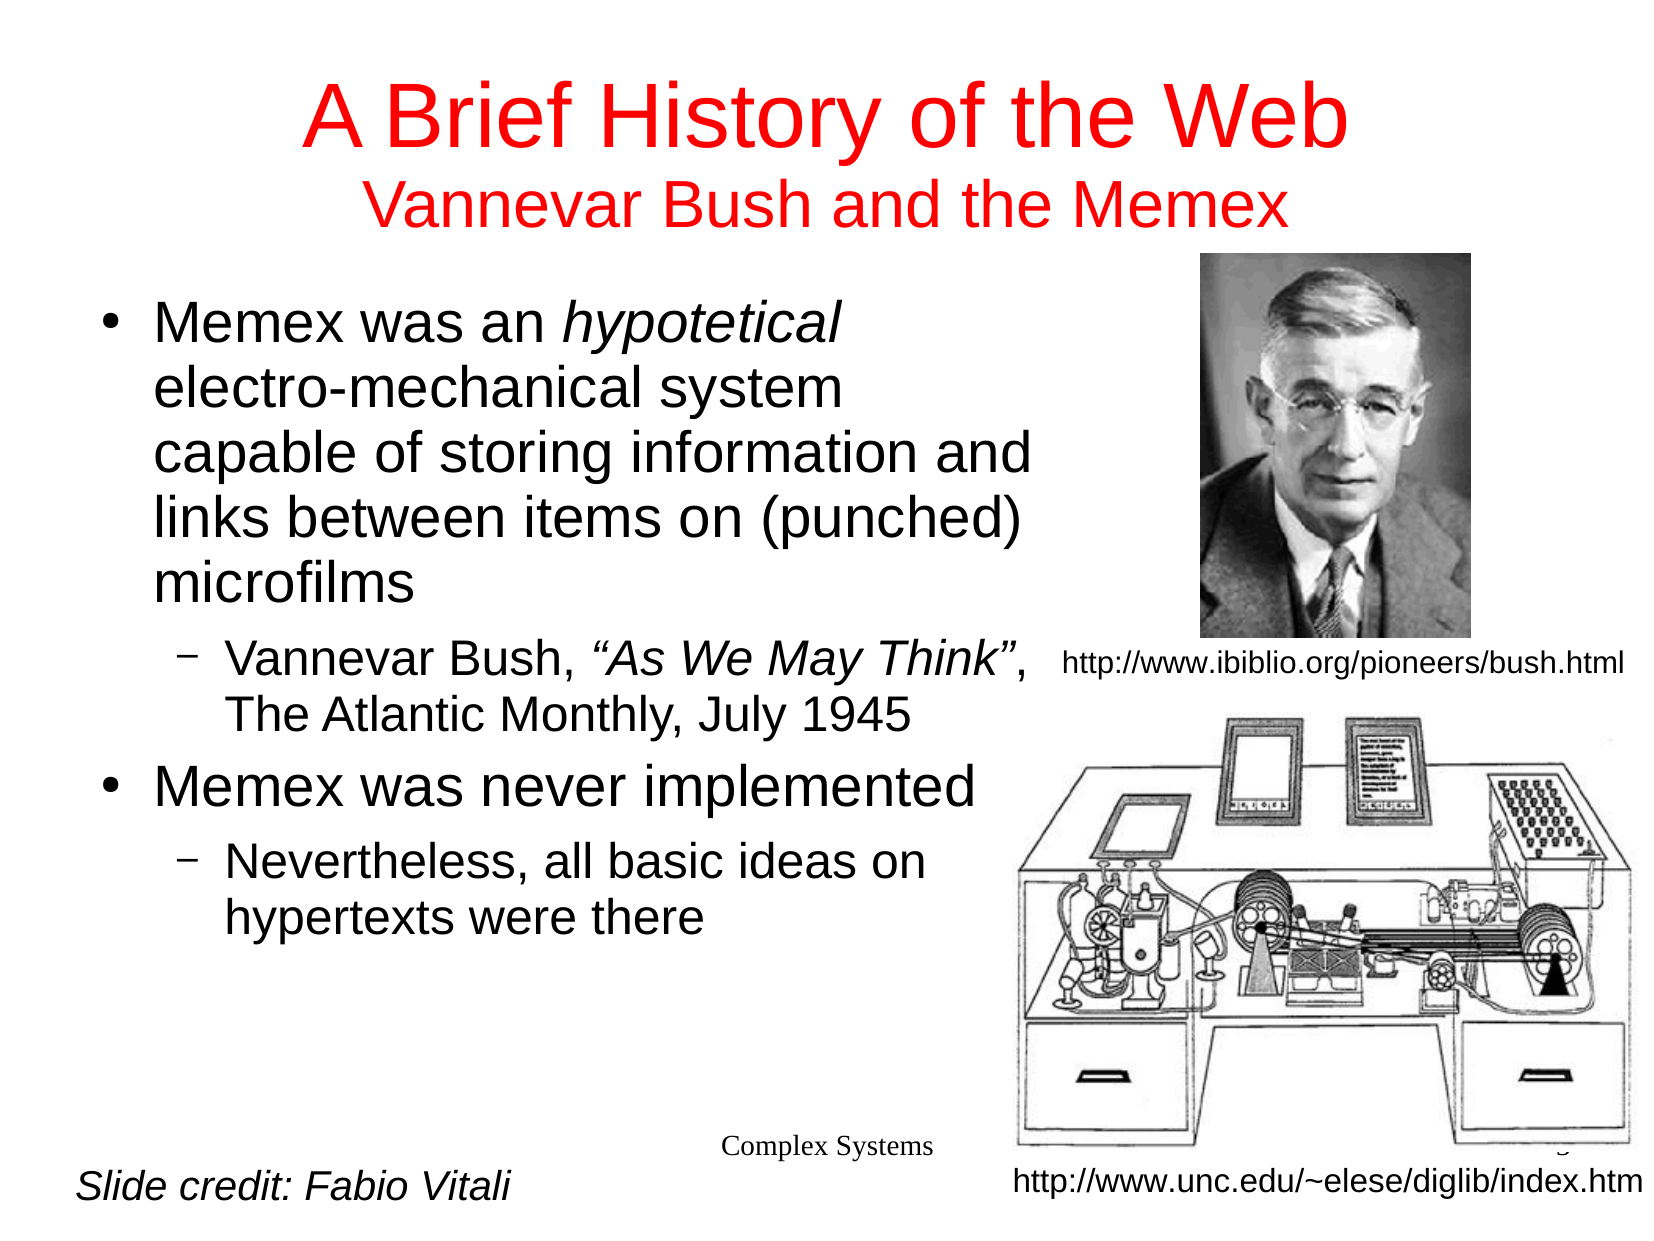

# A Brief History of the Web Vannevar Bush and the Memex
Memex was an hypotetical electro-mechanical system capable of storing information and links between items on (punched) microfilms
Vannevar Bush, “As We May Think”, The Atlantic Monthly, July 1945
Memex was never implemented
Nevertheless, all basic ideas on hypertexts were there
http://www.ibiblio.org/pioneers/bush.html
Complex Systems
3
Slide credit: Fabio Vitali
http://www.unc.edu/~elese/diglib/index.htm